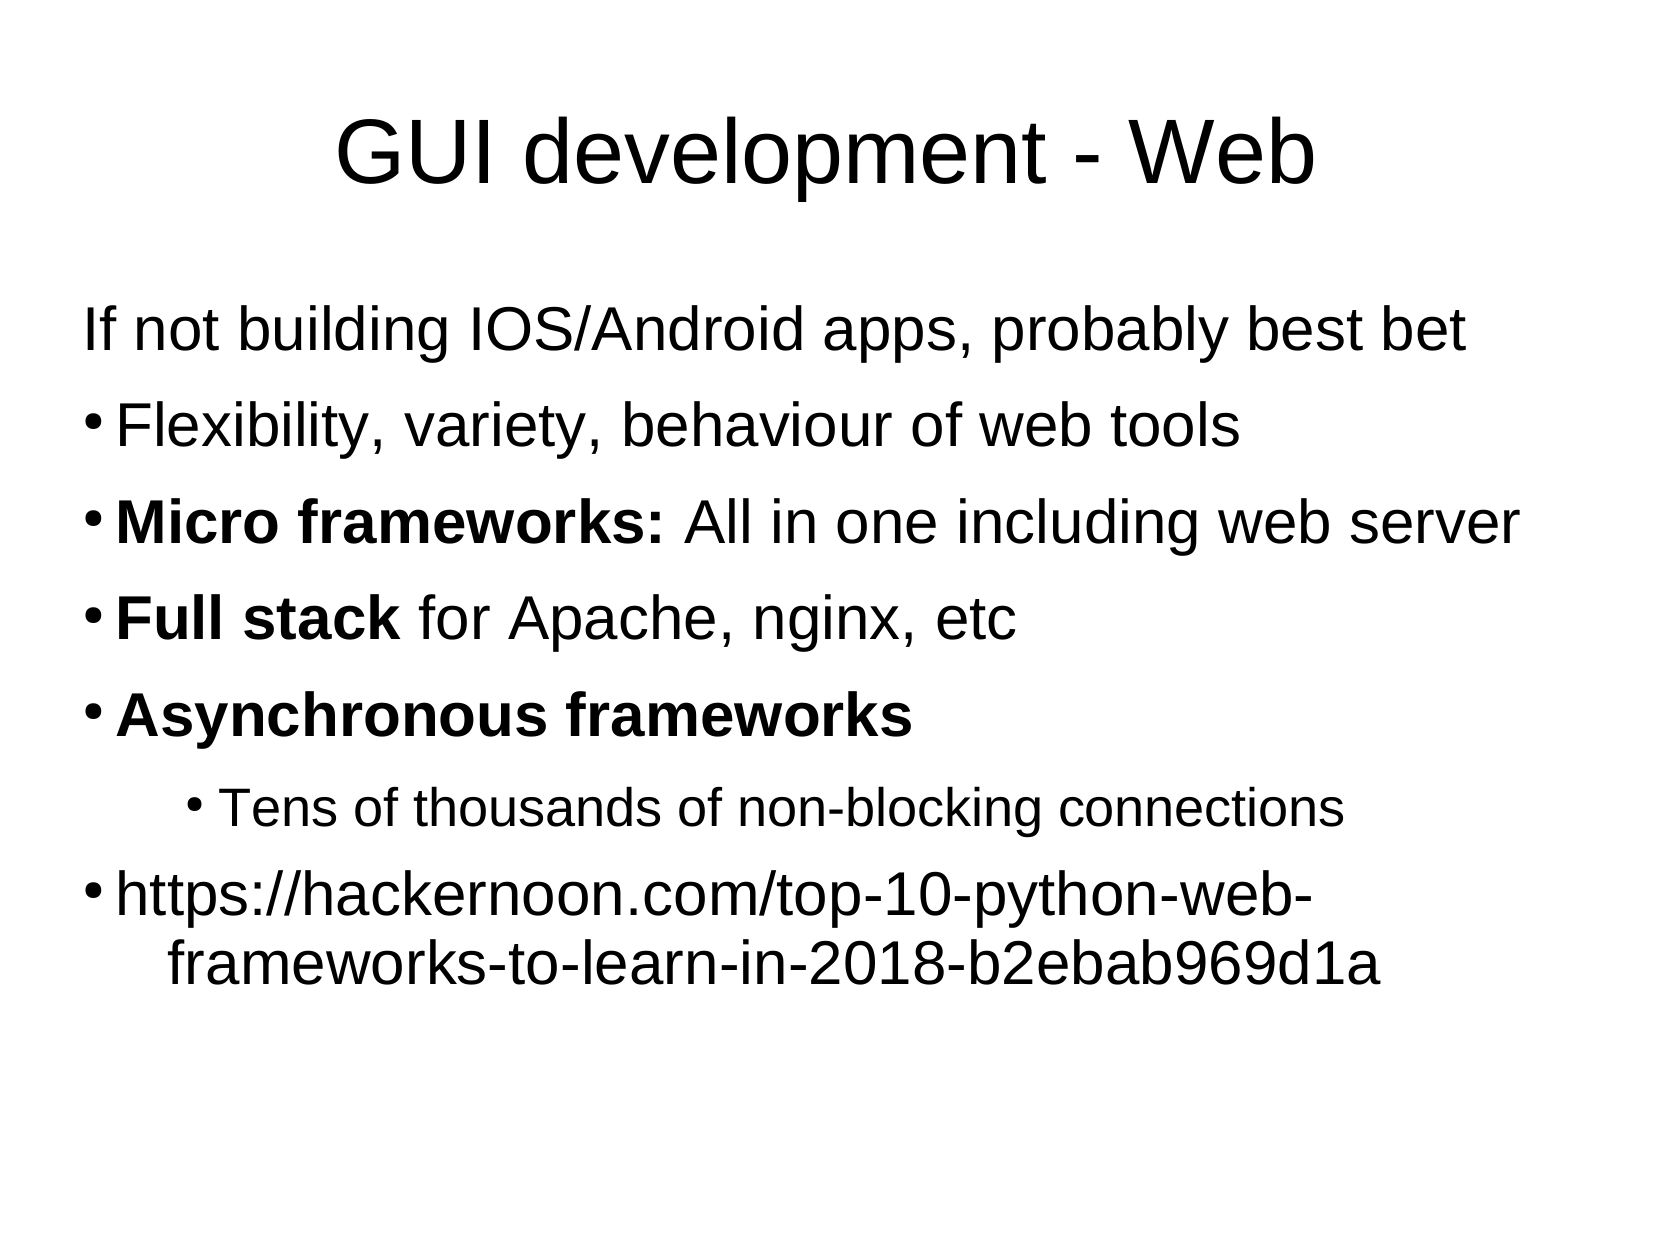

# GUI development - Web
If not building IOS/Android apps, probably best bet
Flexibility, variety, behaviour of web tools
Micro frameworks: All in one including web server
Full stack for Apache, nginx, etc
Asynchronous frameworks
Tens of thousands of non-blocking connections
https://hackernoon.com/top-10-python-web-frameworks-to-learn-in-2018-b2ebab969d1a